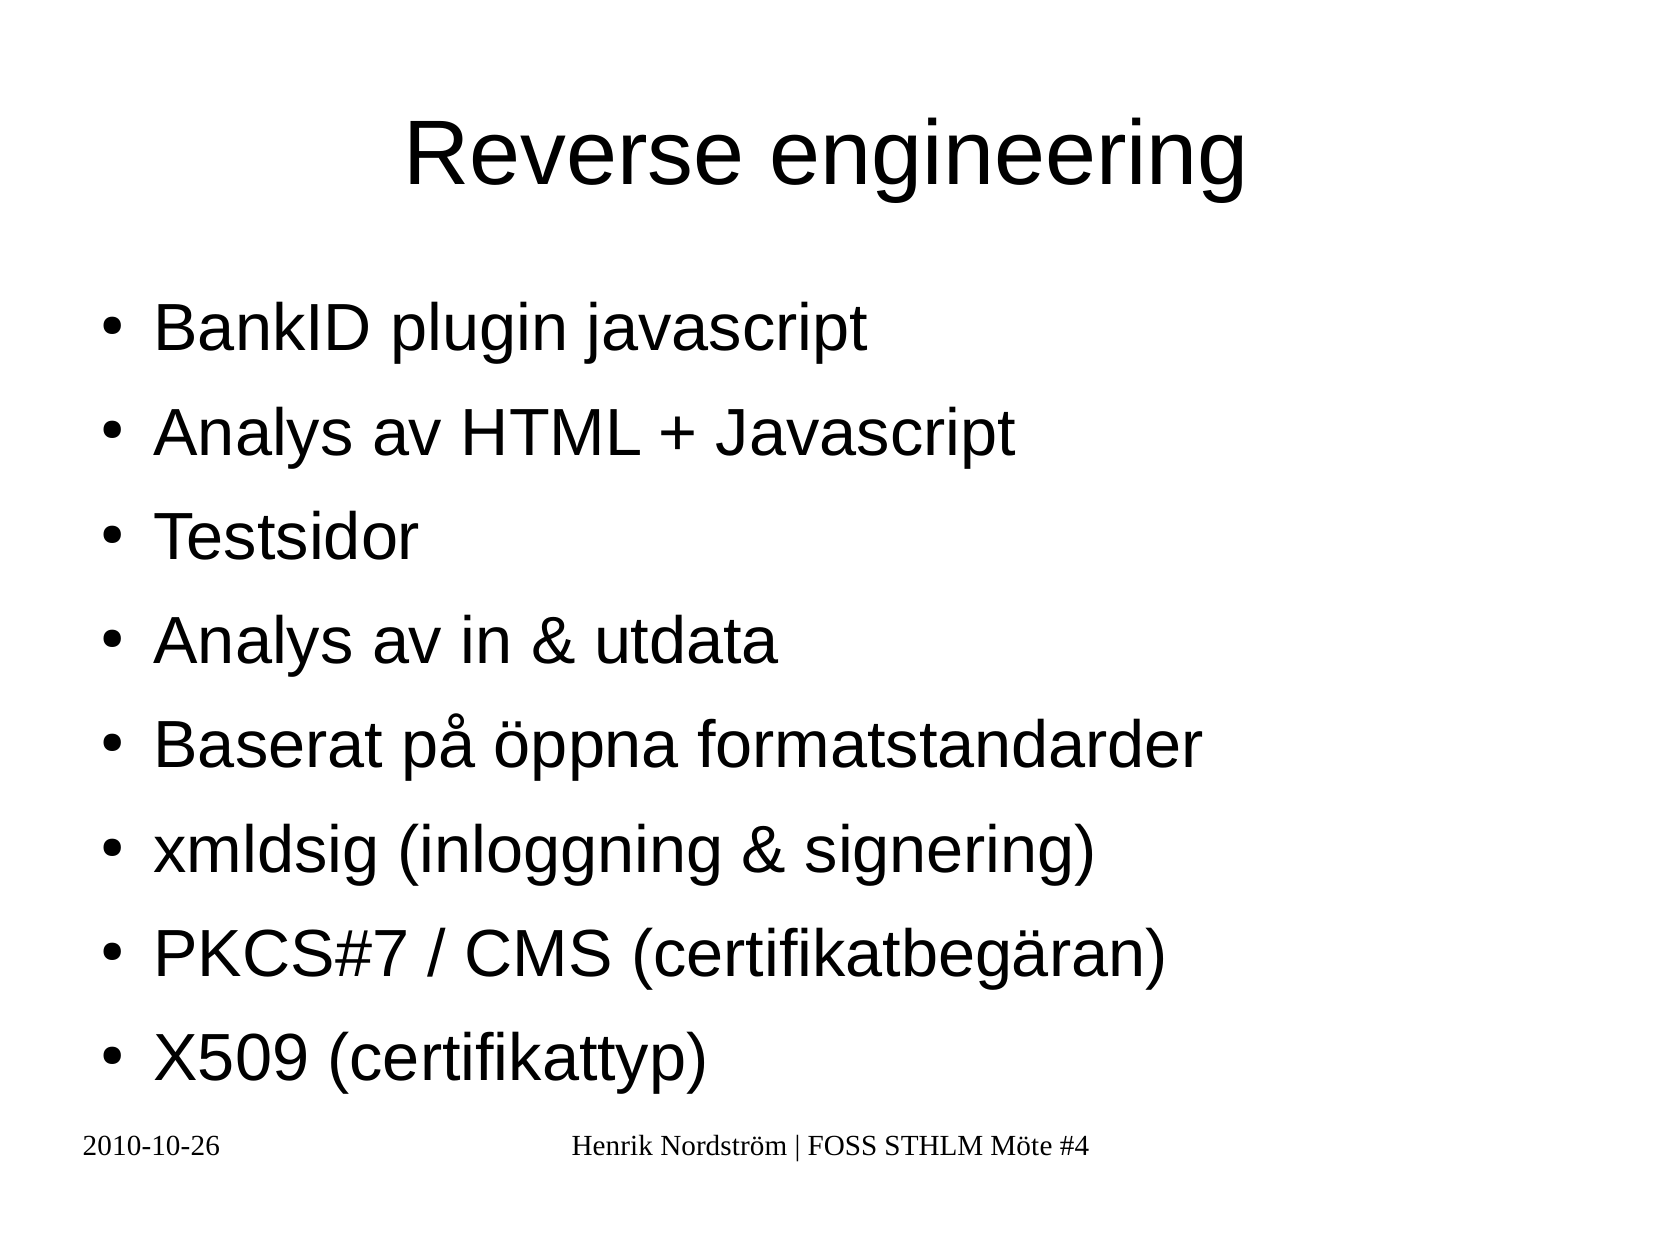

# Reverse engineering
BankID plugin javascript
Analys av HTML + Javascript
Testsidor
Analys av in & utdata
Baserat på öppna formatstandarder
xmldsig (inloggning & signering)
PKCS#7 / CMS (certifikatbegäran)
X509 (certifikattyp)
2010-10-26
Henrik Nordström | FOSS STHLM Möte #4